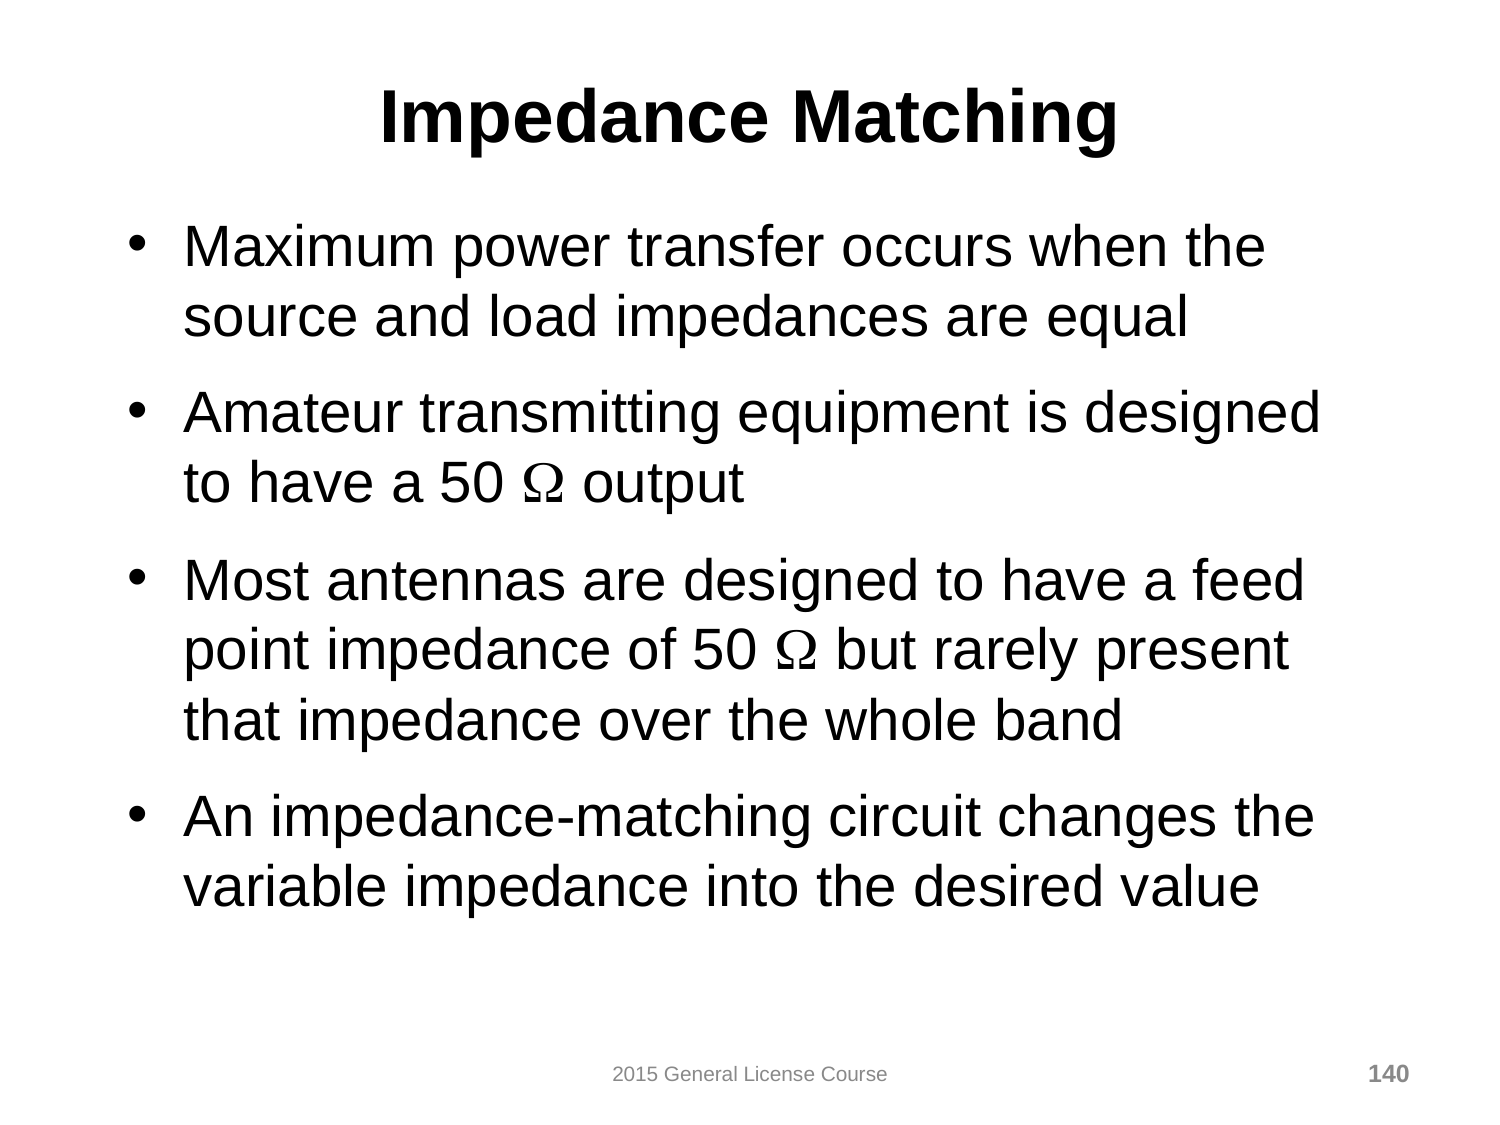

Impedance Matching
Maximum power transfer occurs when the source and load impedances are equal
Amateur transmitting equipment is designed to have a 50  output
Most antennas are designed to have a feed point impedance of 50  but rarely present that impedance over the whole band
An impedance-matching circuit changes the variable impedance into the desired value
2015 General License Course